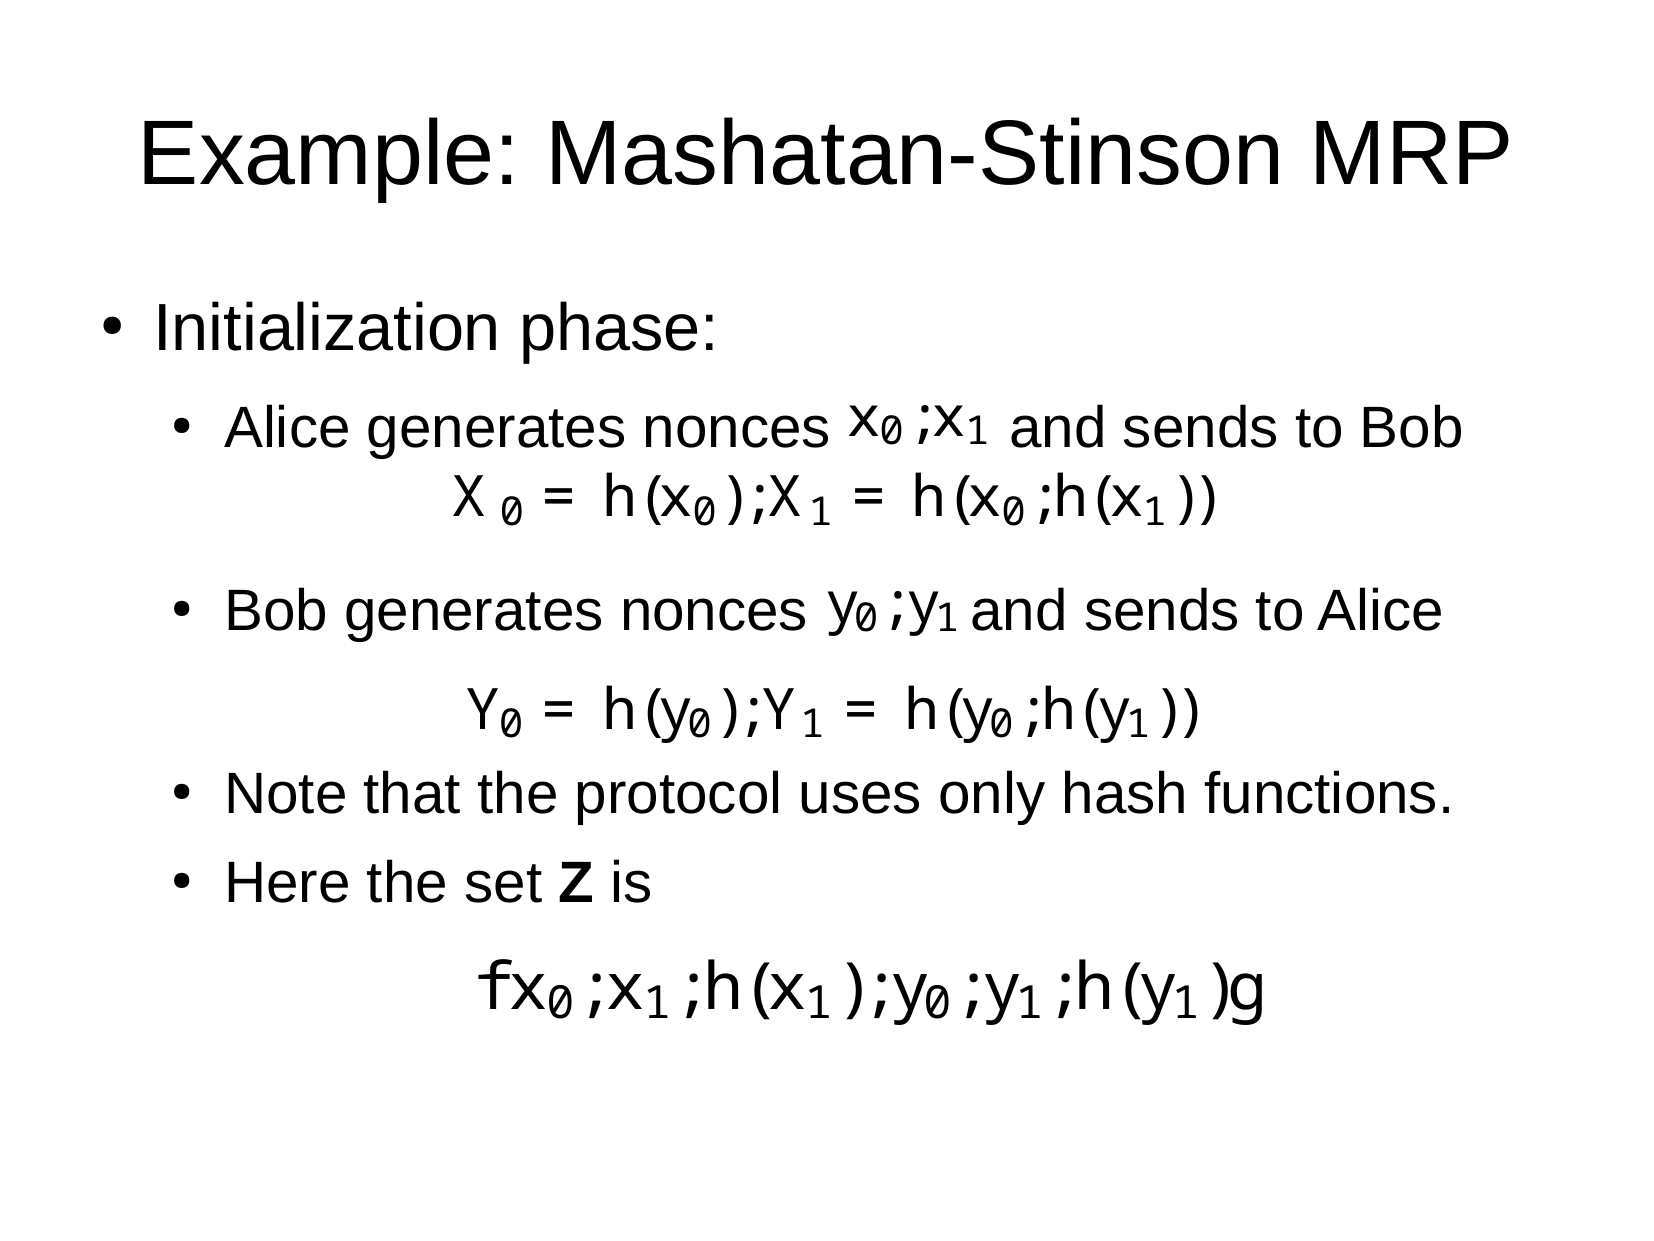

# Example: Mashatan-Stinson MRP
Initialization phase:
Alice generates nonces and sends to Bob
Bob generates nonces and sends to Alice
Note that the protocol uses only hash functions.
Here the set Z is